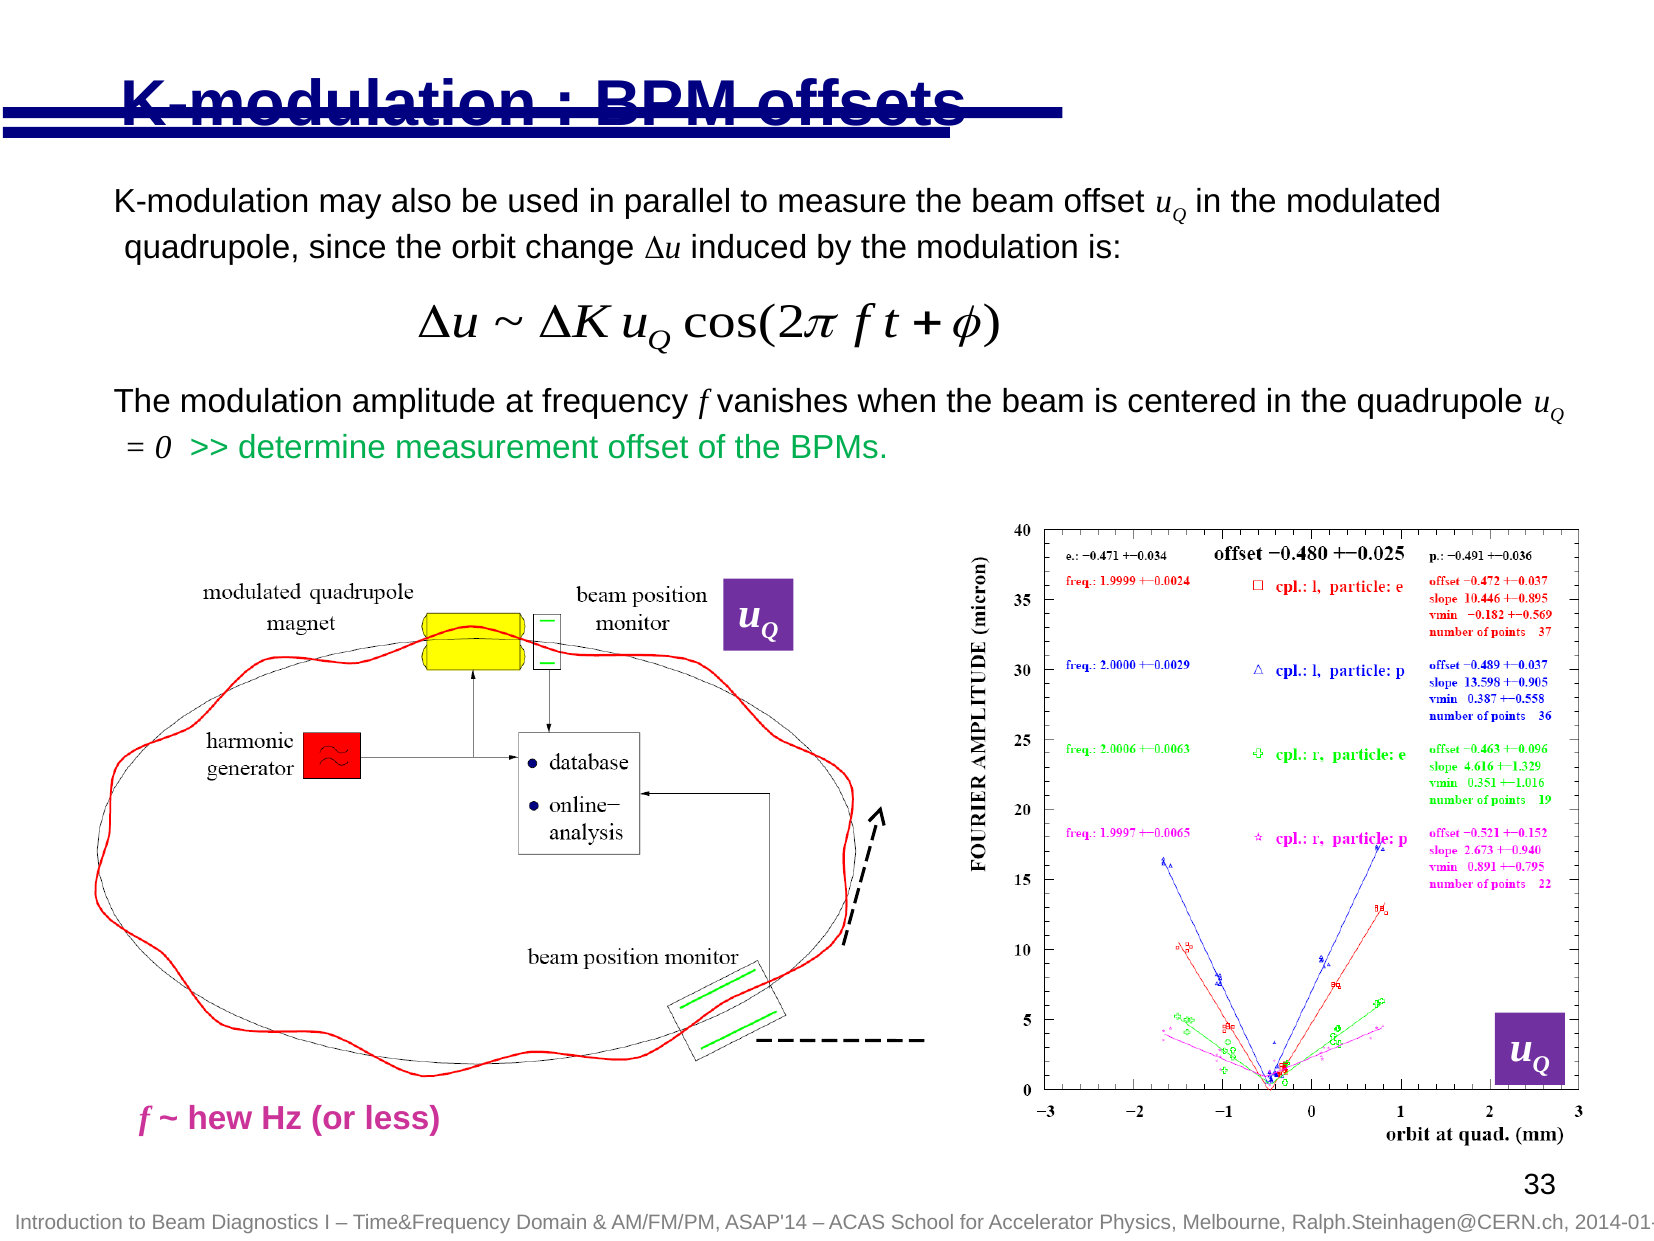

# K-modulation : BPM offsets
K-modulation may also be used in parallel to measure the beam offset uQ in the modulated quadrupole, since the orbit change u induced by the modulation is:
The modulation amplitude at frequency f vanishes when the beam is centered in the quadrupole uQ = 0 >> determine measurement offset of the BPMs.
uQ
uQ
f ~ hew Hz (or less)